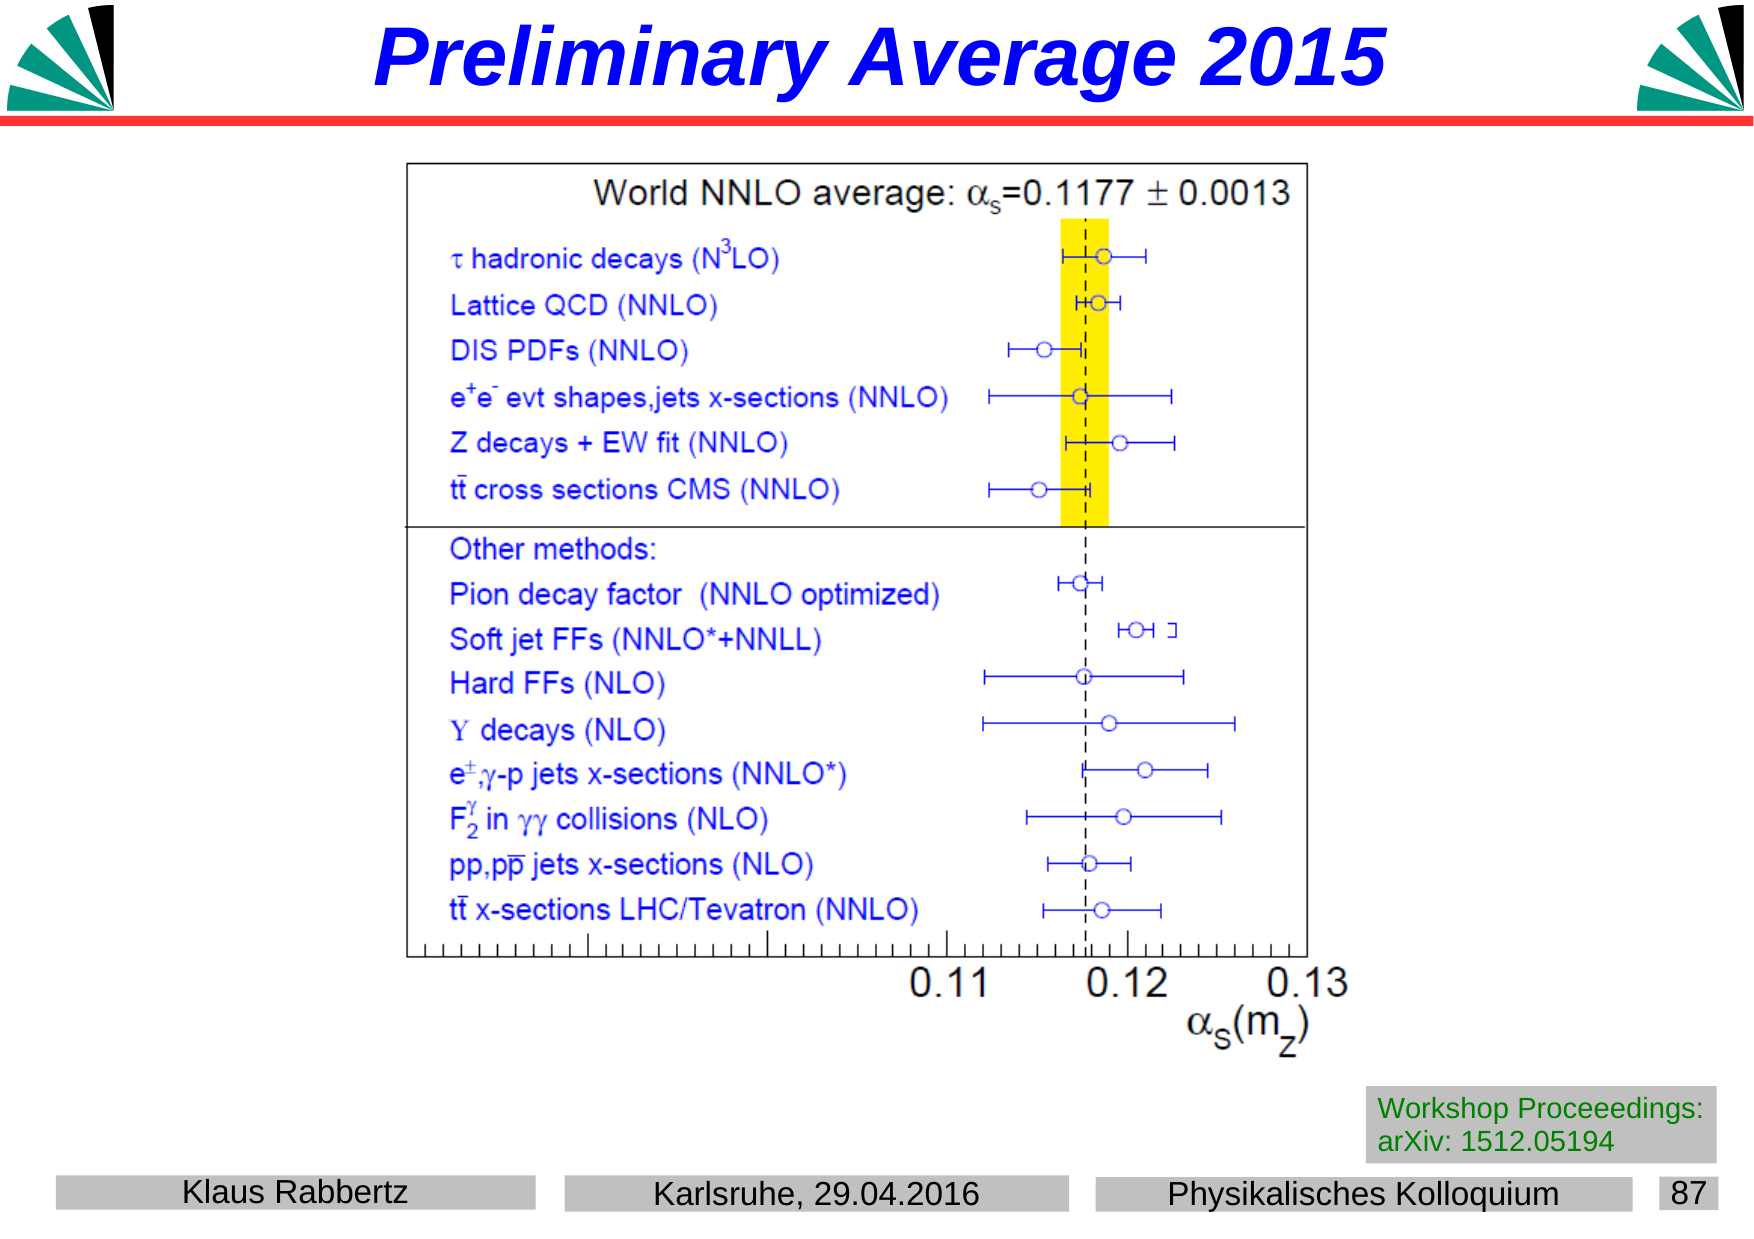

# Preliminary Average 2015
Workshop Proceeedings:
arXiv: 1512.05194